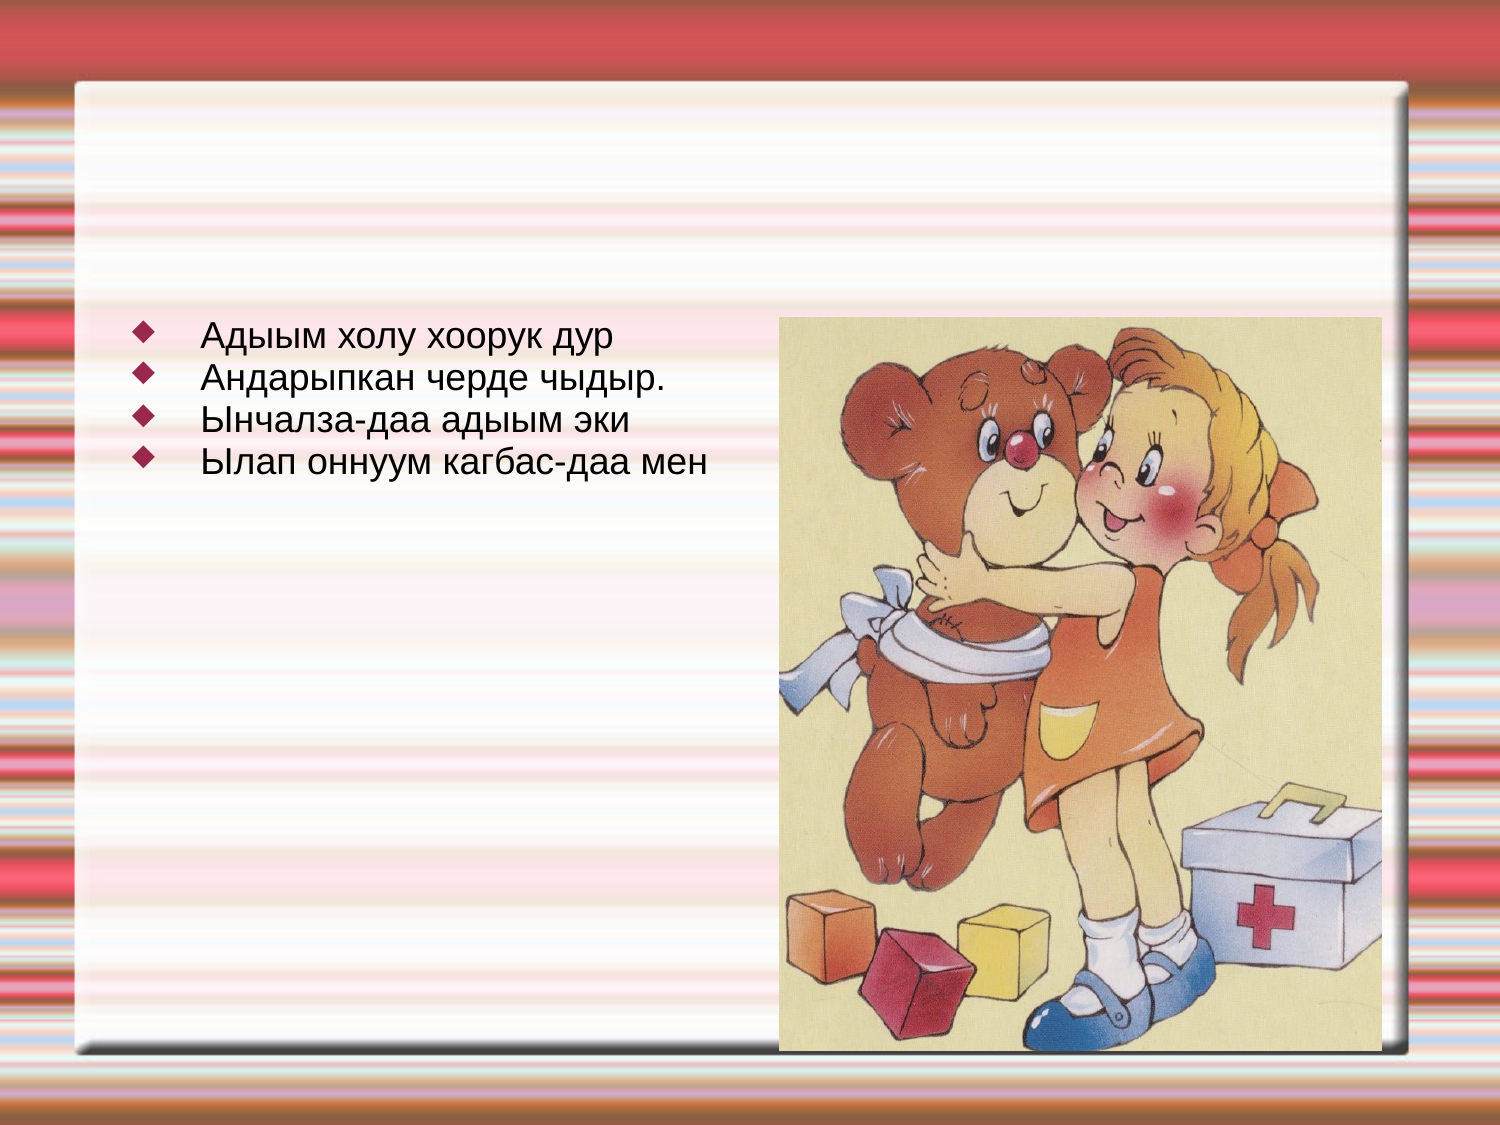

Адыым холу хоорук дур
Андарыпкан черде чыдыр.
Ынчалза-даа адыым эки
Ылап оннуум кагбас-даа мен
#